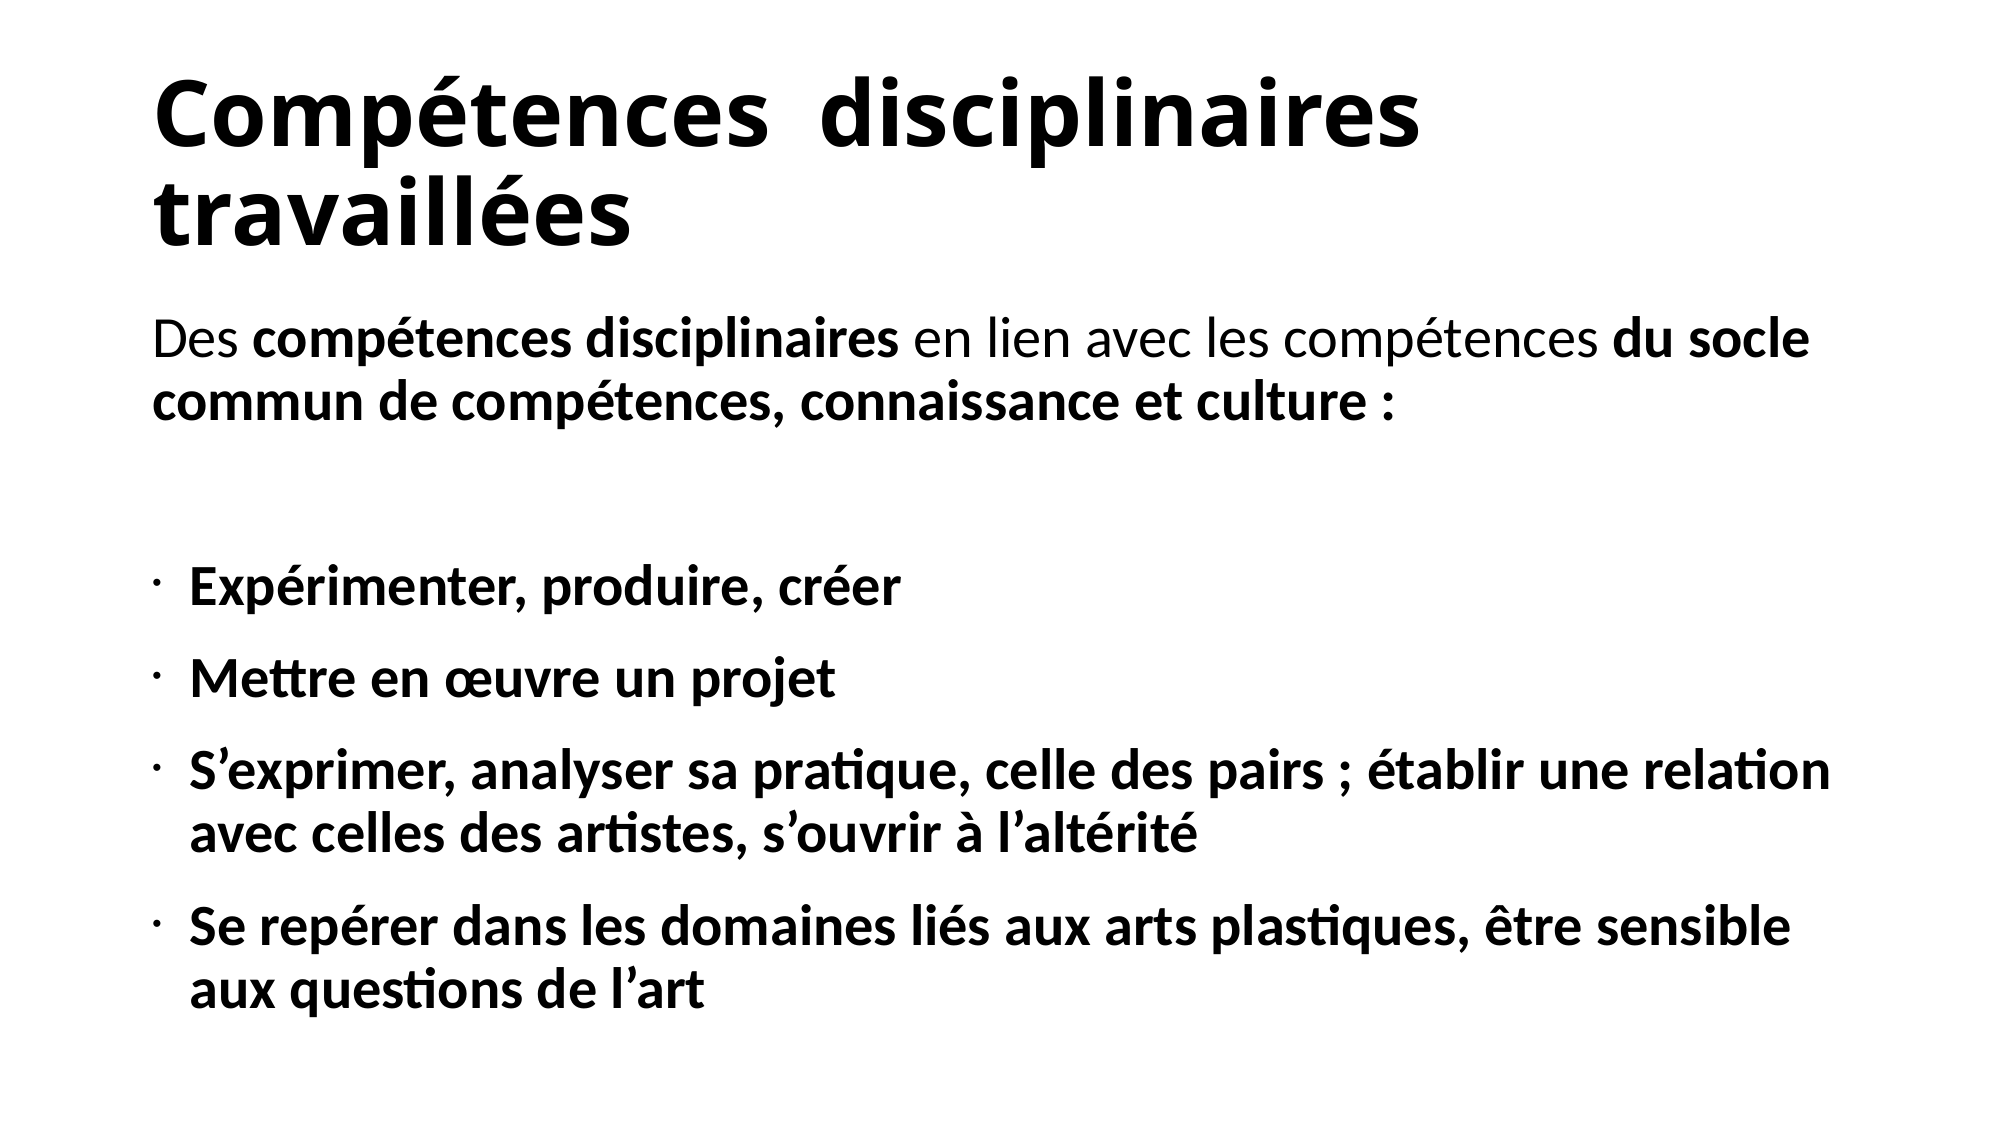

# Compétences disciplinaires travaillées
Des compétences disciplinaires en lien avec les compétences du socle commun de compétences, connaissance et culture :
Expérimenter, produire, créer
Mettre en œuvre un projet
S’exprimer, analyser sa pratique, celle des pairs ; établir une relation avec celles des artistes, s’ouvrir à l’altérité
Se repérer dans les domaines liés aux arts plastiques, être sensible aux questions de l’art